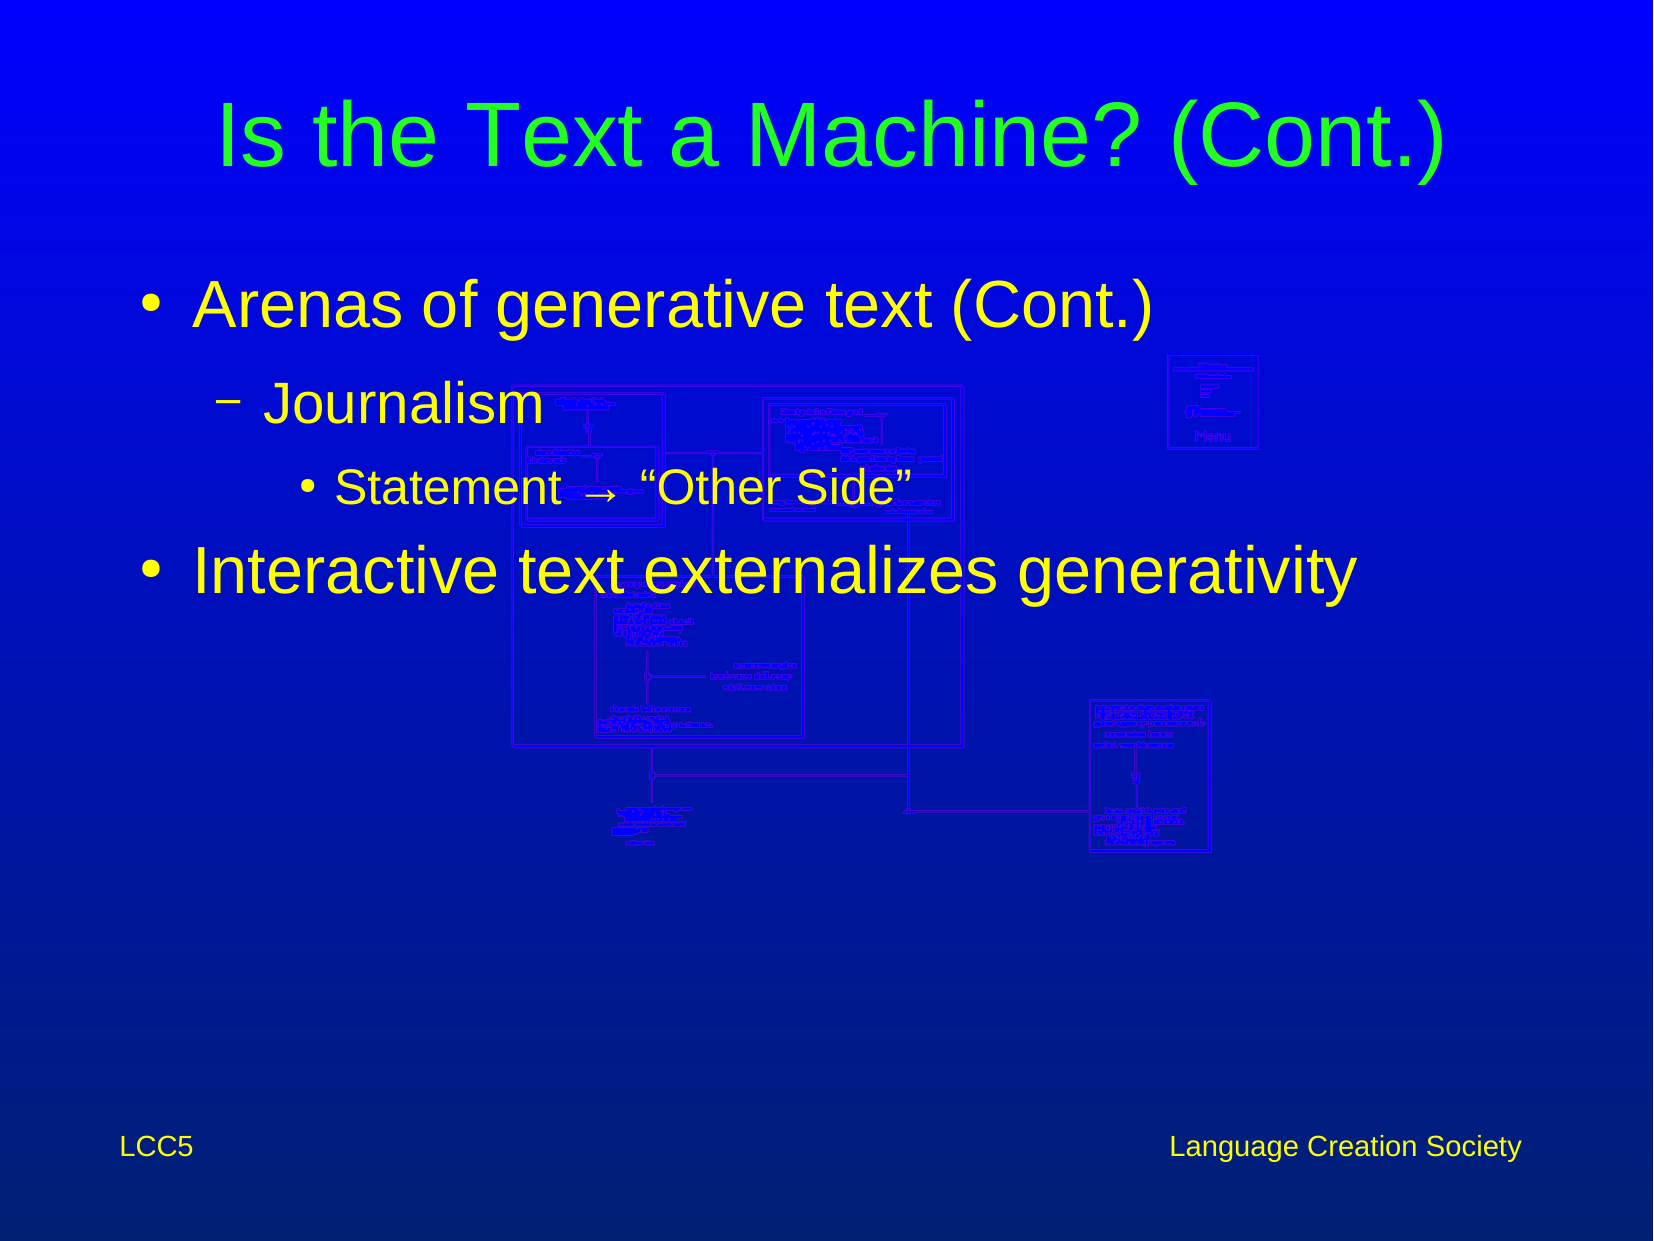

# Is the Text a Machine? (Cont.)
Arenas of generative text (Cont.)
Journalism
Statement → “Other Side”
Interactive text externalizes generativity